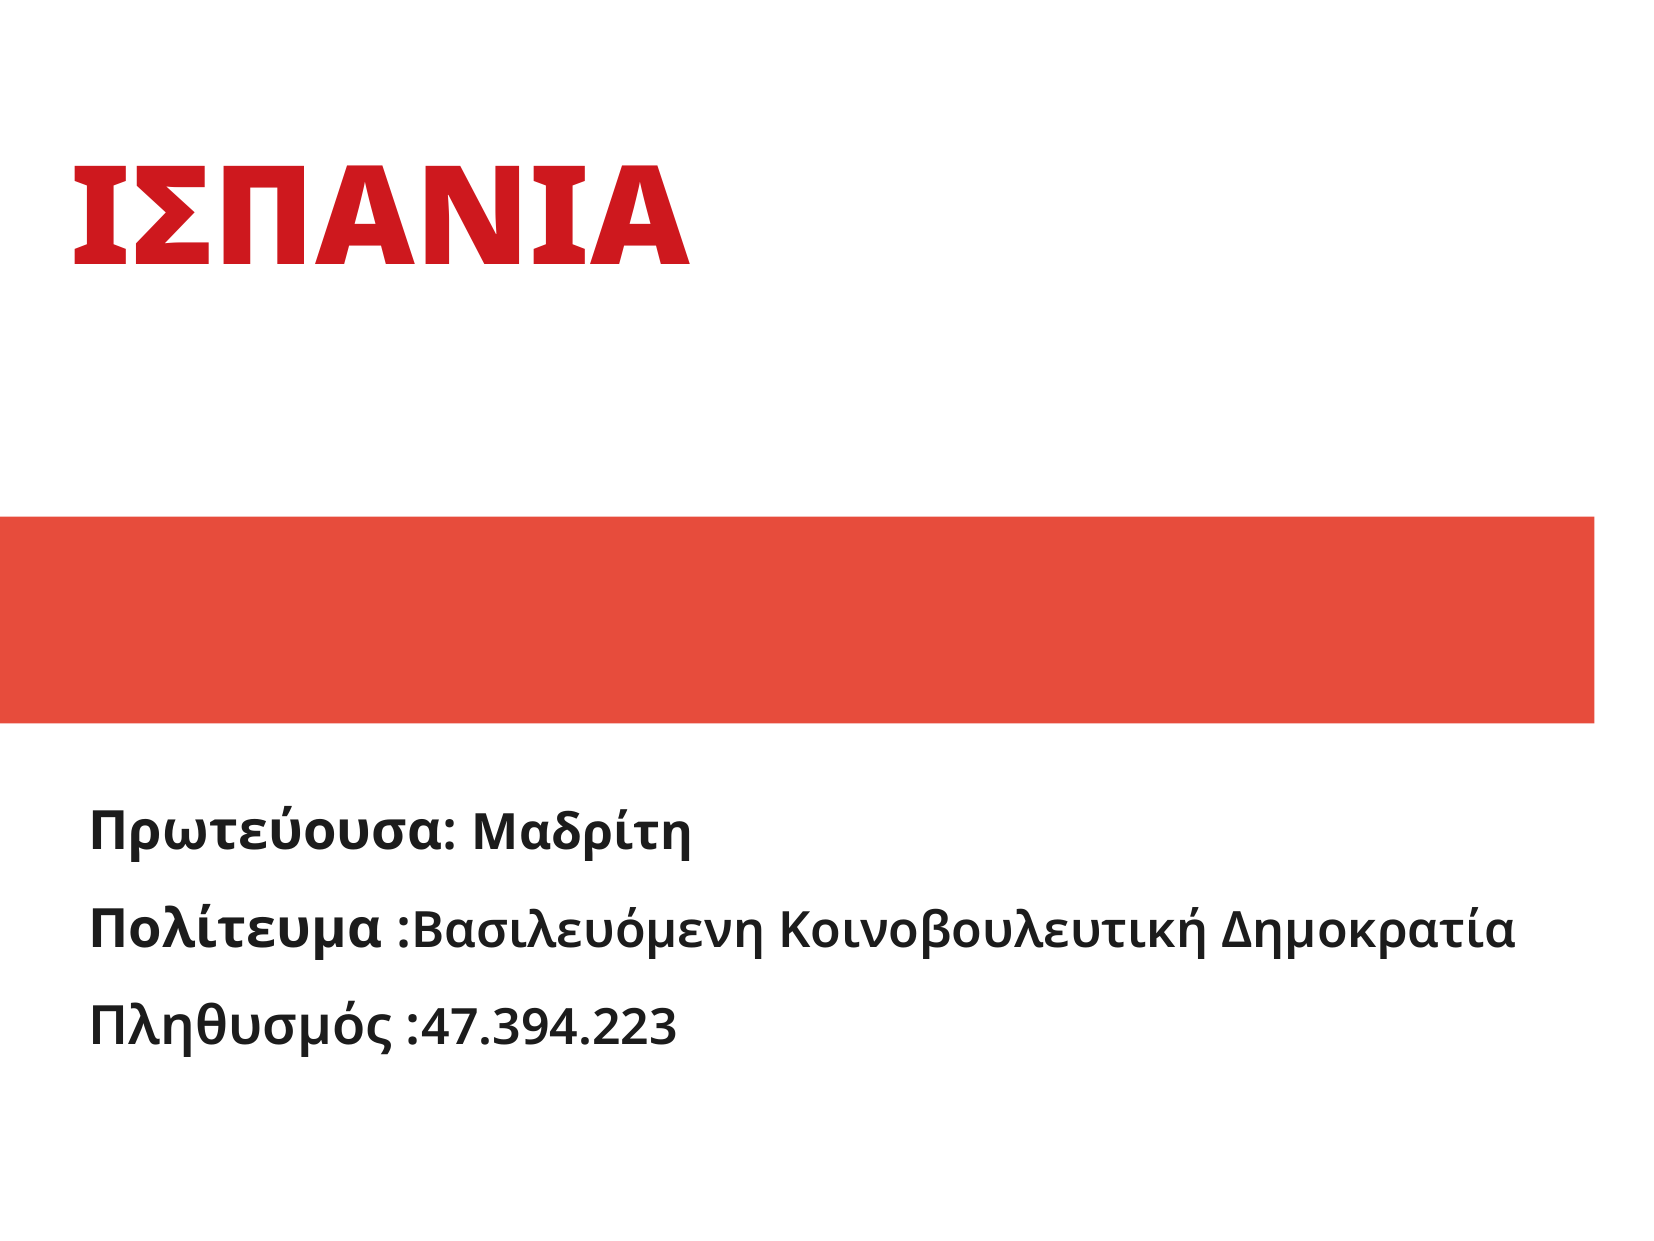

# ΙΣΠΑΝΙΑ
Πρωτεύουσα: Μαδρίτη
Πολίτευμα :Βασιλευόμενη Κοινοβουλευτική Δημοκρατία
Πληθυσμός :47.394.223